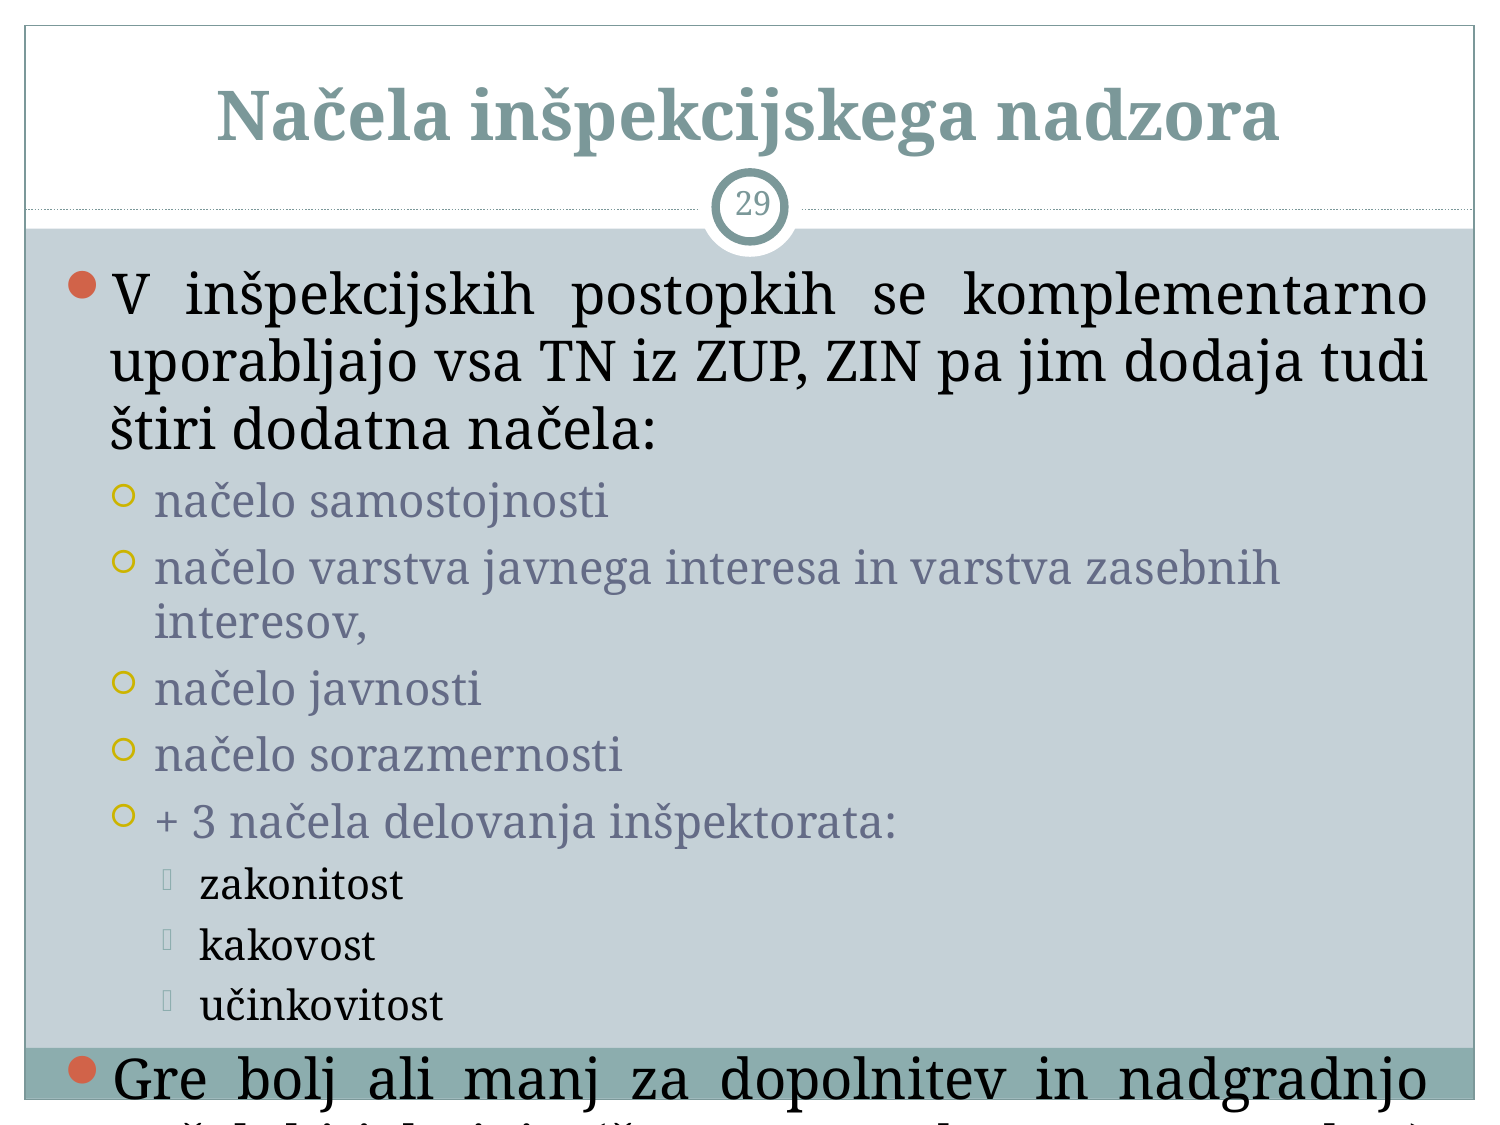

# Načela inšpekcijskega nadzora
V inšpekcijskih postopkih se komplementarno uporabljajo vsa TN iz ZUP, ZIN pa jim dodaja tudi štiri dodatna načela:
načelo samostojnosti
načelo varstva javnega interesa in varstva zasebnih interesov,
načelo javnosti
načelo sorazmernosti
+ 3 načela delovanja inšpektorata:
zakonitost
kakovost
učinkovitost
Gre bolj ali manj za dopolnitev in nadgradnjo načel, ki izhajajo (čeprav morda ne neposredno) že iz ZUP.